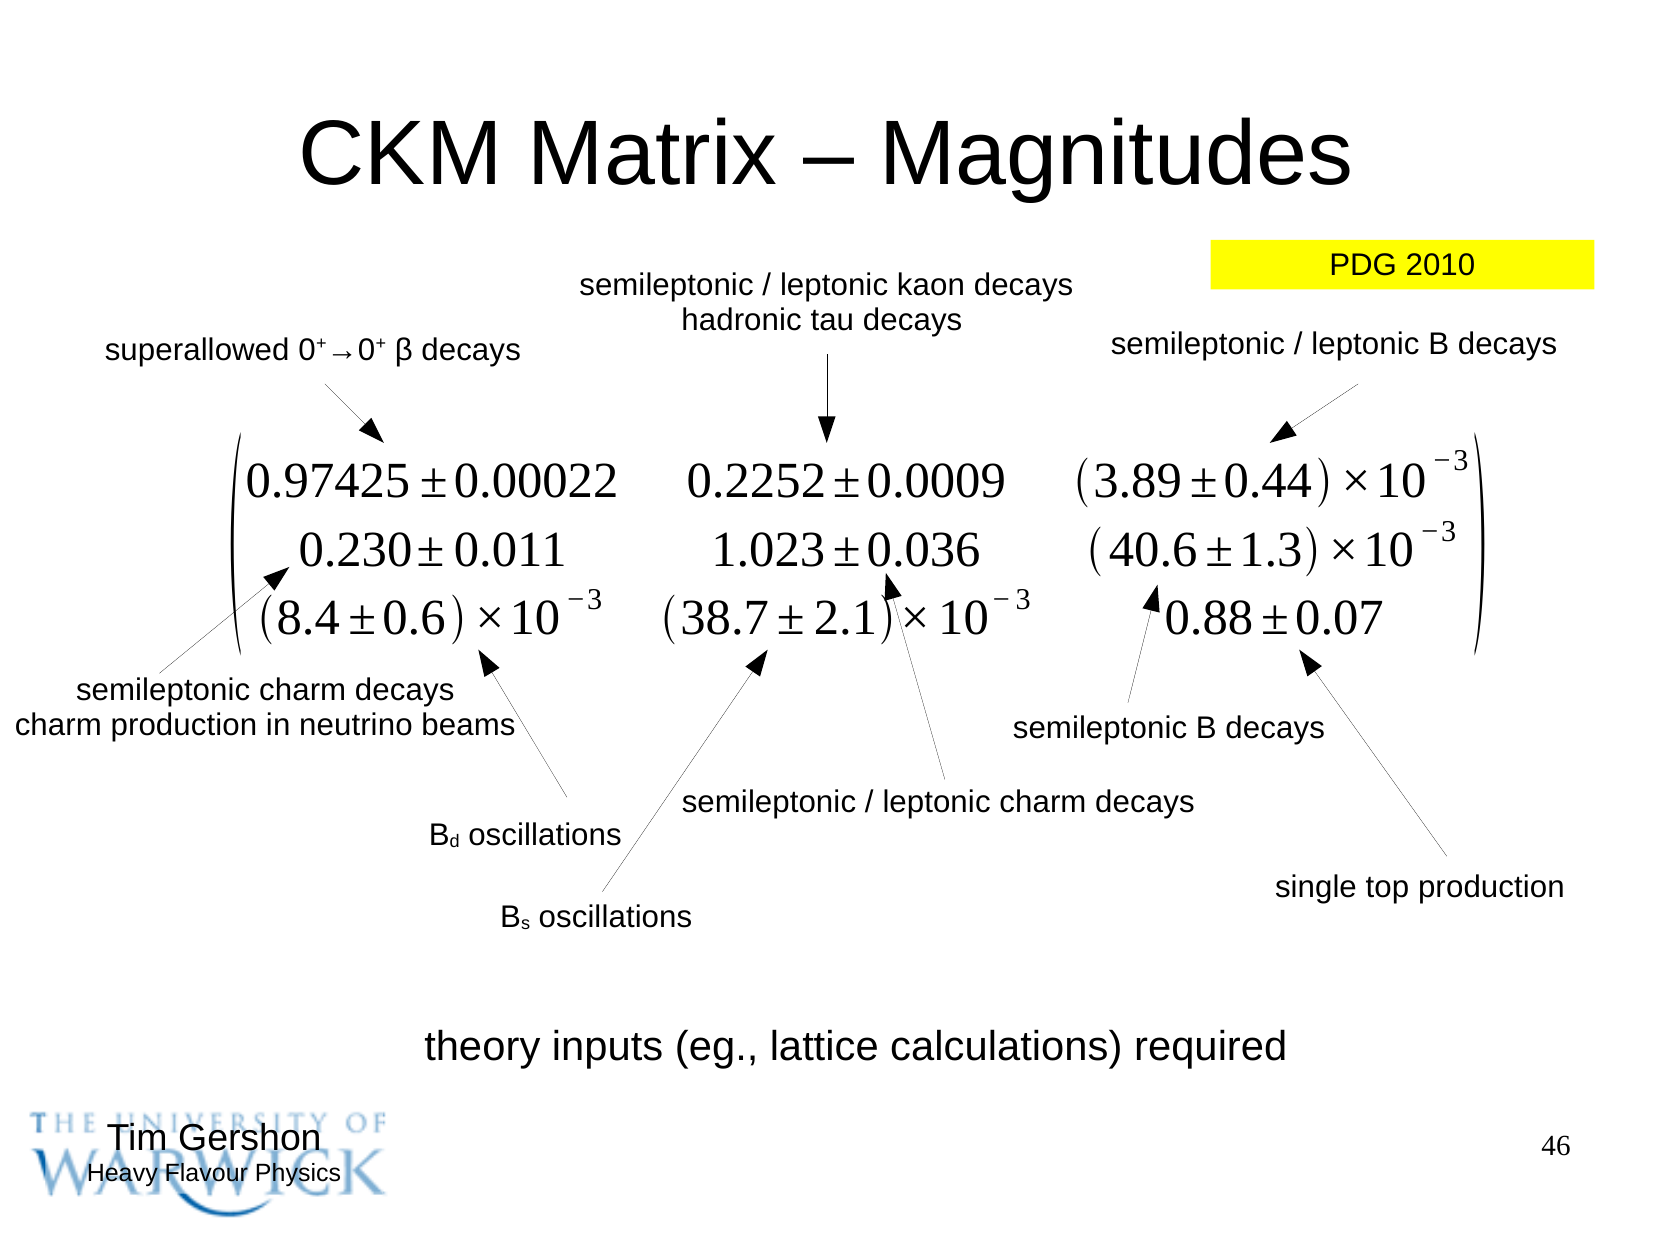

# CKM Matrix – Magnitudes
PDG 2010
semileptonic / leptonic kaon decays
hadronic tau decays
semileptonic / leptonic B decays
superallowed 0+→0+ β decays
semileptonic charm decays
charm production in neutrino beams
semileptonic B decays
semileptonic / leptonic charm decays
Bd oscillations
single top production
Bs oscillations
theory inputs (eg., lattice calculations) required
Tim Gershon
Heavy Flavour Physics
46